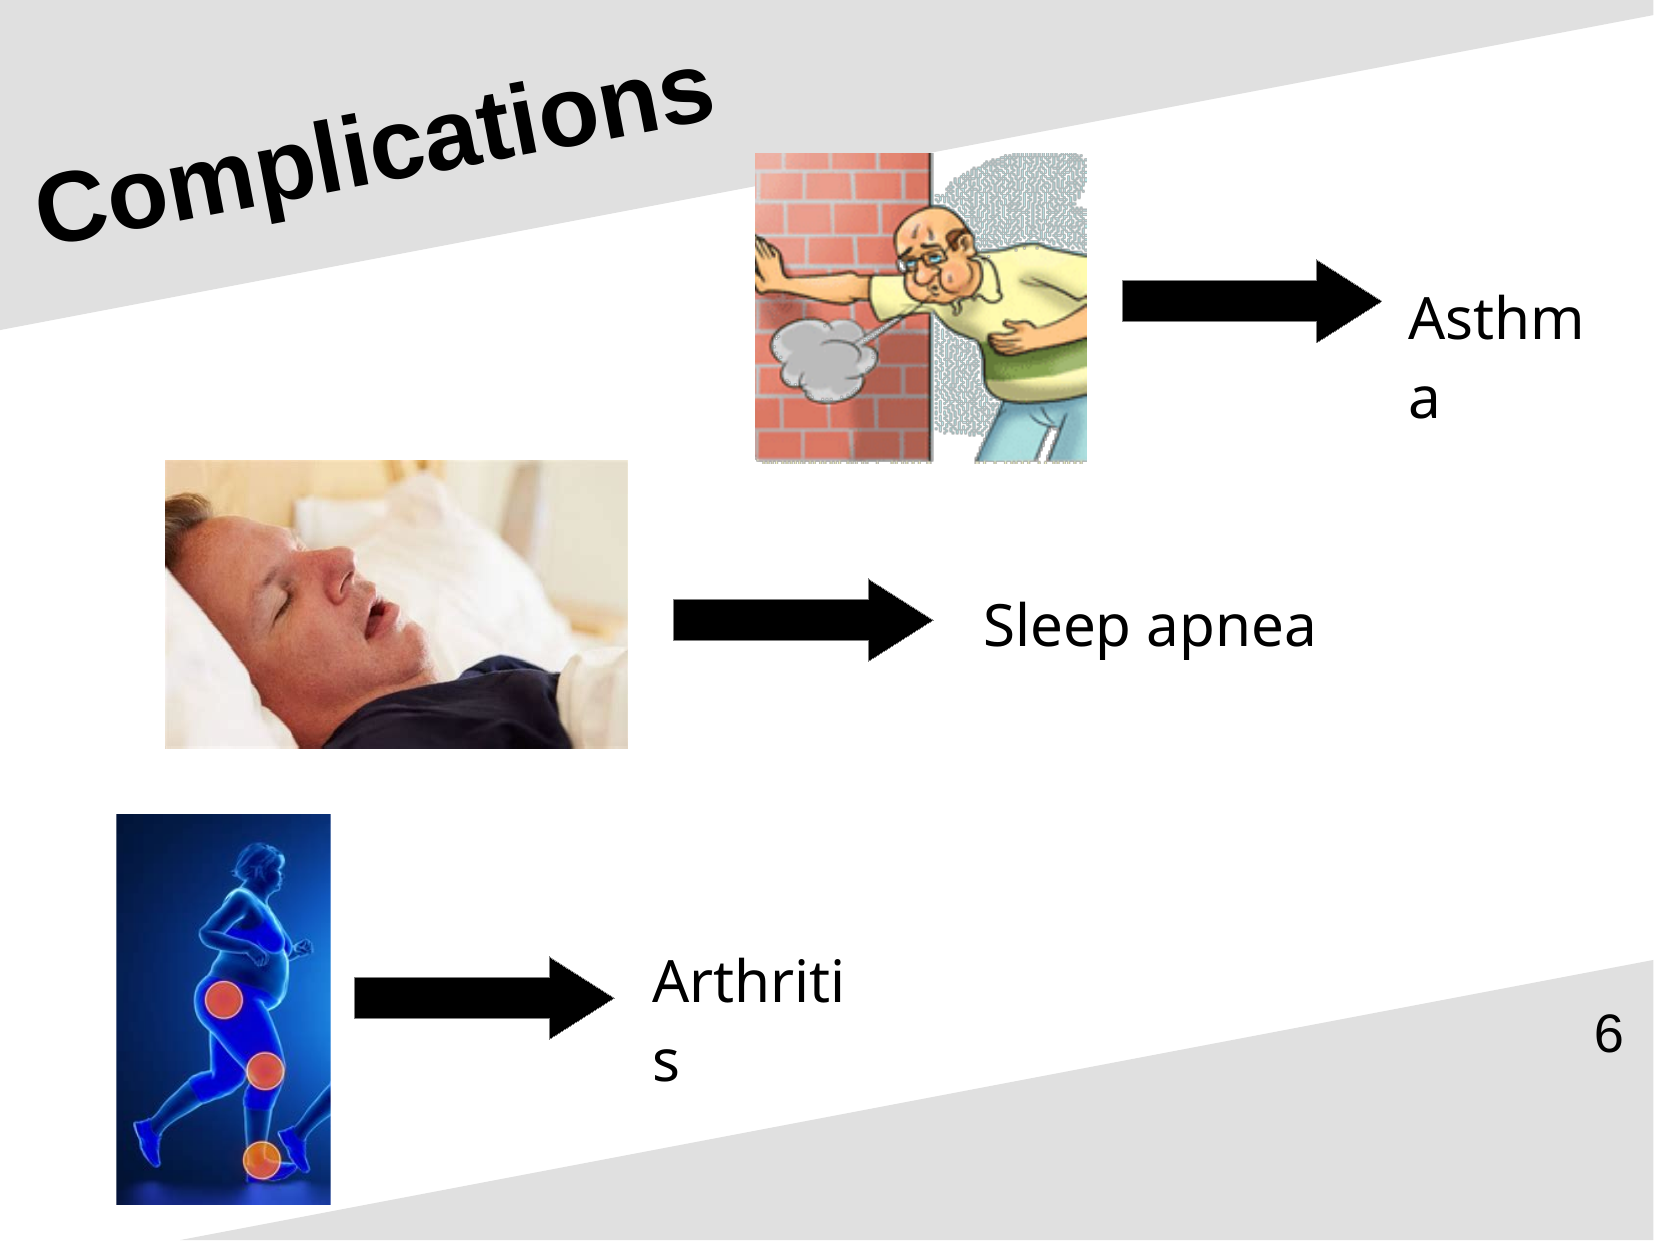

# Complications
Asthma
Sleep apnea
Arthritis
6